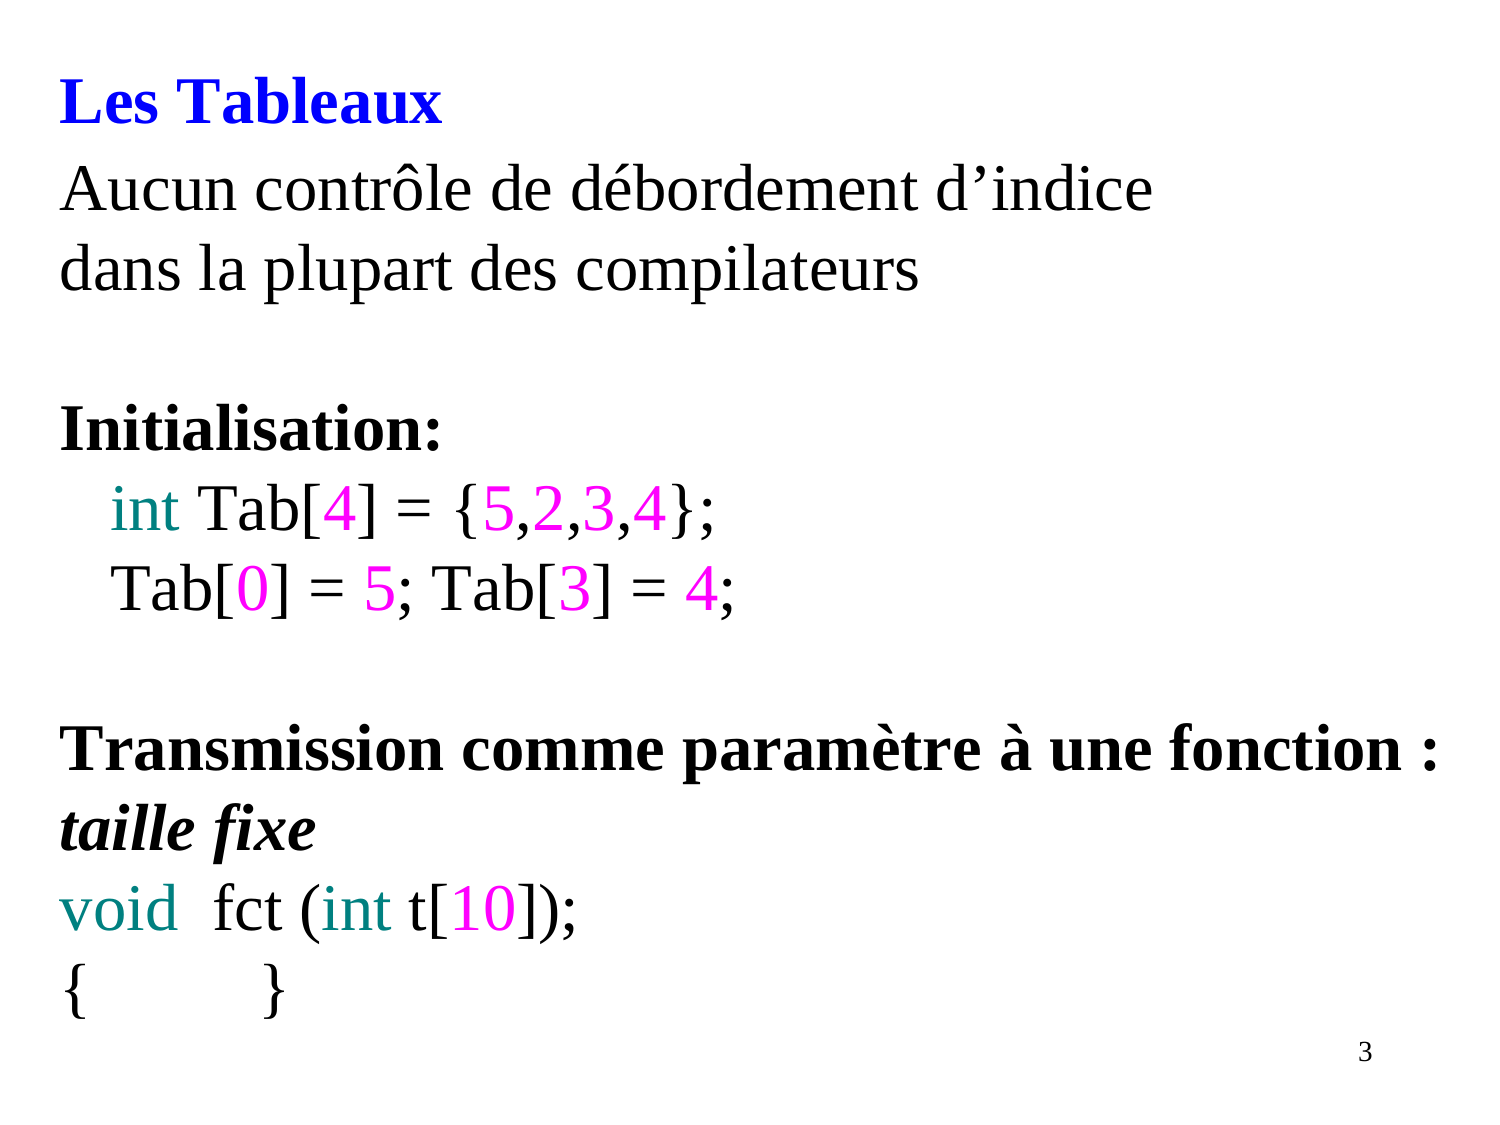

Les Tableaux
Aucun contrôle de débordement d’indice
dans la plupart des compilateurs
Initialisation:
 int Tab[4] = {5,2,3,4};
 Tab[0] = 5; Tab[3] = 4;
Transmission comme paramètre à une fonction :
taille fixe
void fct (int t[10]);
{ }
3